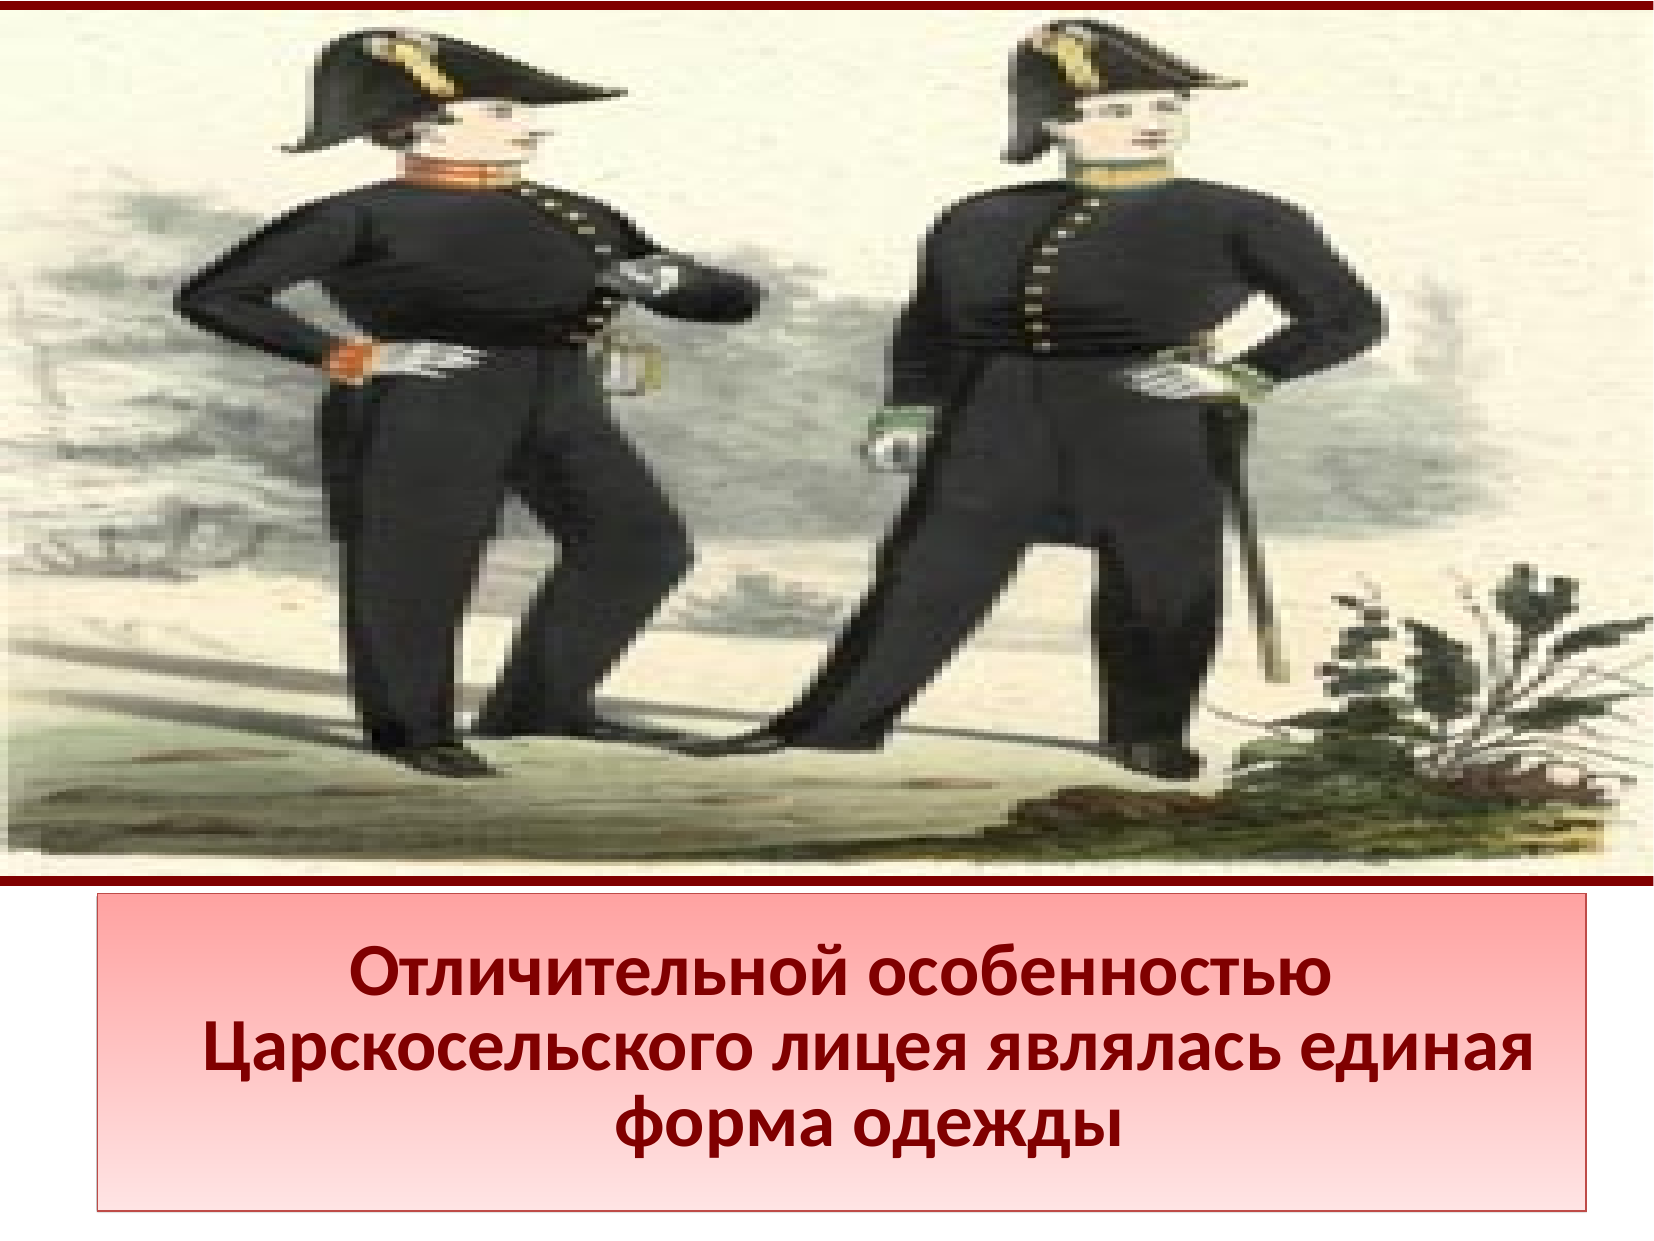

#
Отличительной особенностью Царскосельского лицея являлась единая форма одежды